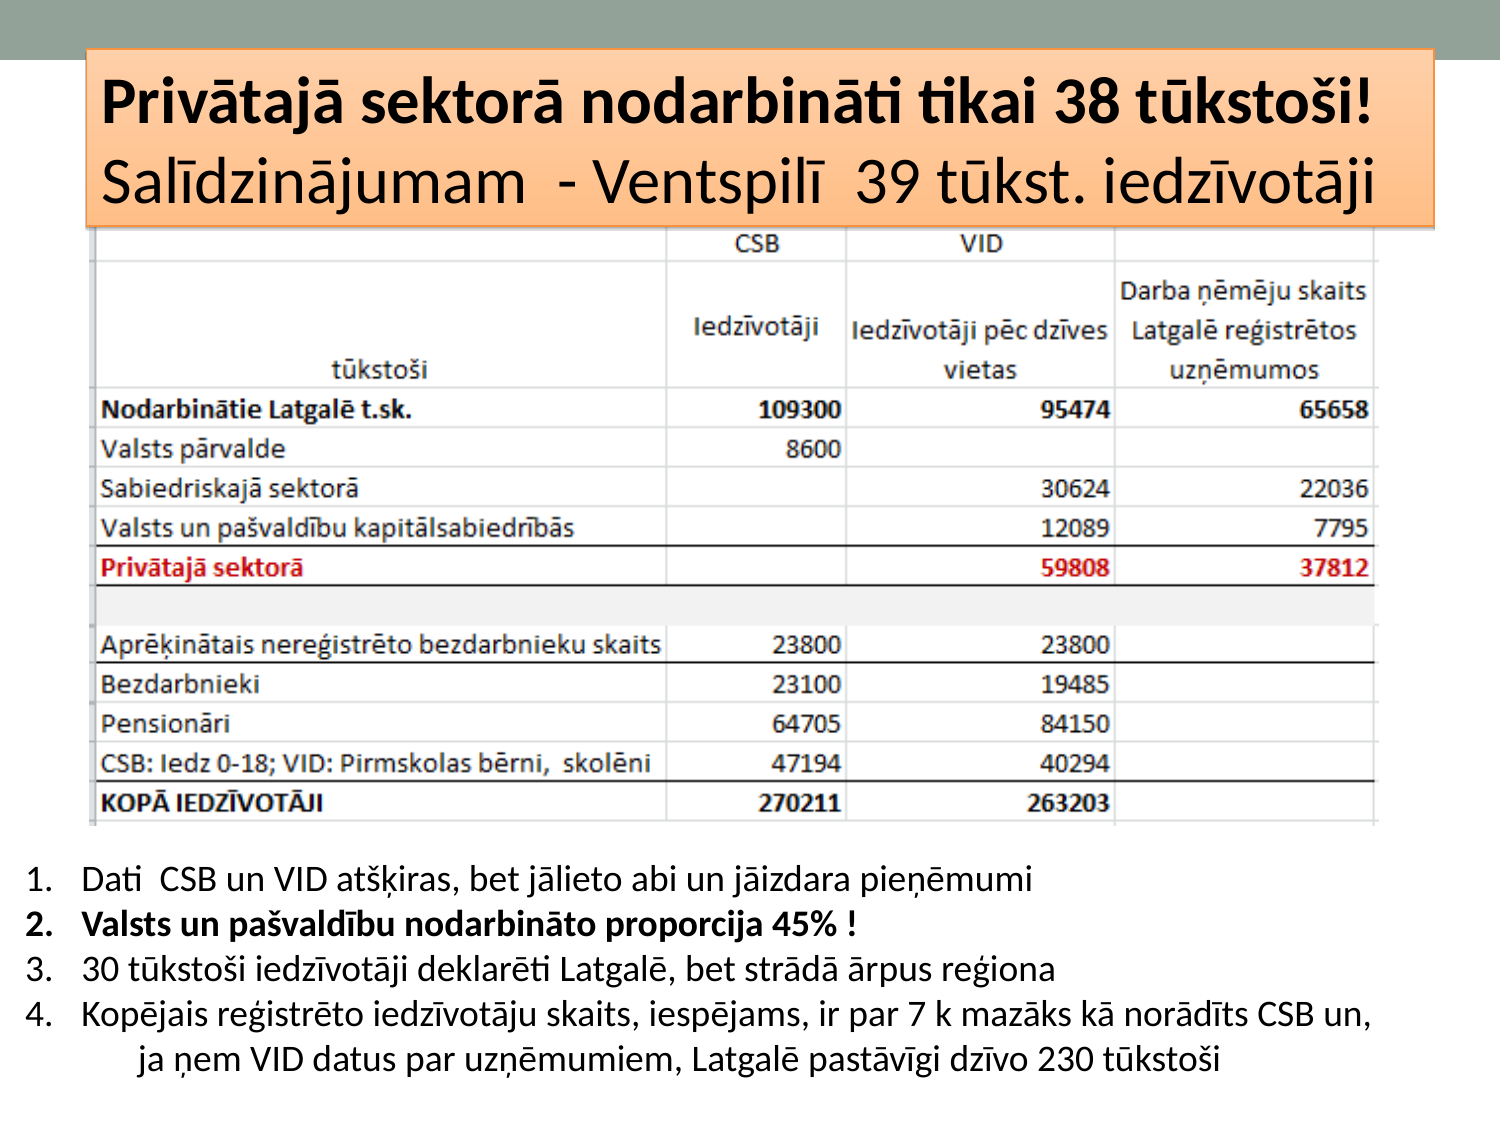

Privātajā sektorā nodarbināti tikai 38 tūkstoši!
Salīdzinājumam - Ventspilī 39 tūkst. iedzīvotāji
Dati CSB un VID atšķiras, bet jālieto abi un jāizdara pieņēmumi
Valsts un pašvaldību nodarbināto proporcija 45% !
30 tūkstoši iedzīvotāji deklarēti Latgalē, bet strādā ārpus reģiona
Kopējais reģistrēto iedzīvotāju skaits, iespējams, ir par 7 k mazāks kā norādīts CSB un, ja ņem VID datus par uzņēmumiem, Latgalē pastāvīgi dzīvo 230 tūkstoši